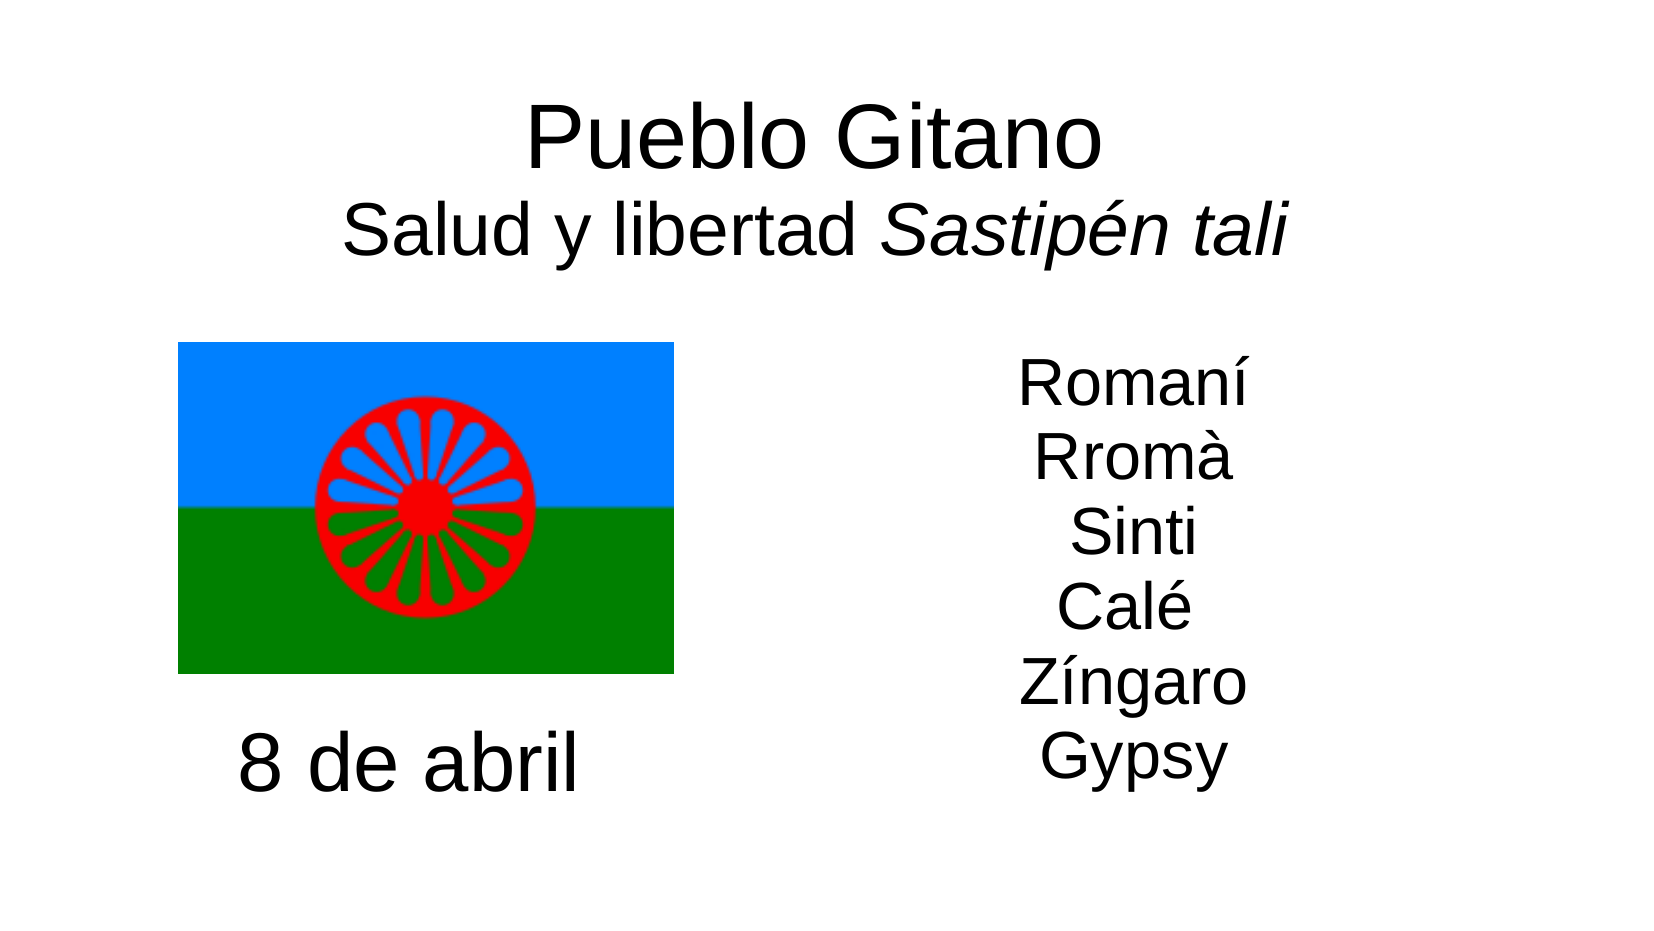

# Pueblo Gitano Salud y libertad Sastipén tali
Romaní
Rromà
Sinti
Calé
Zíngaro
Gypsy
8 de abril